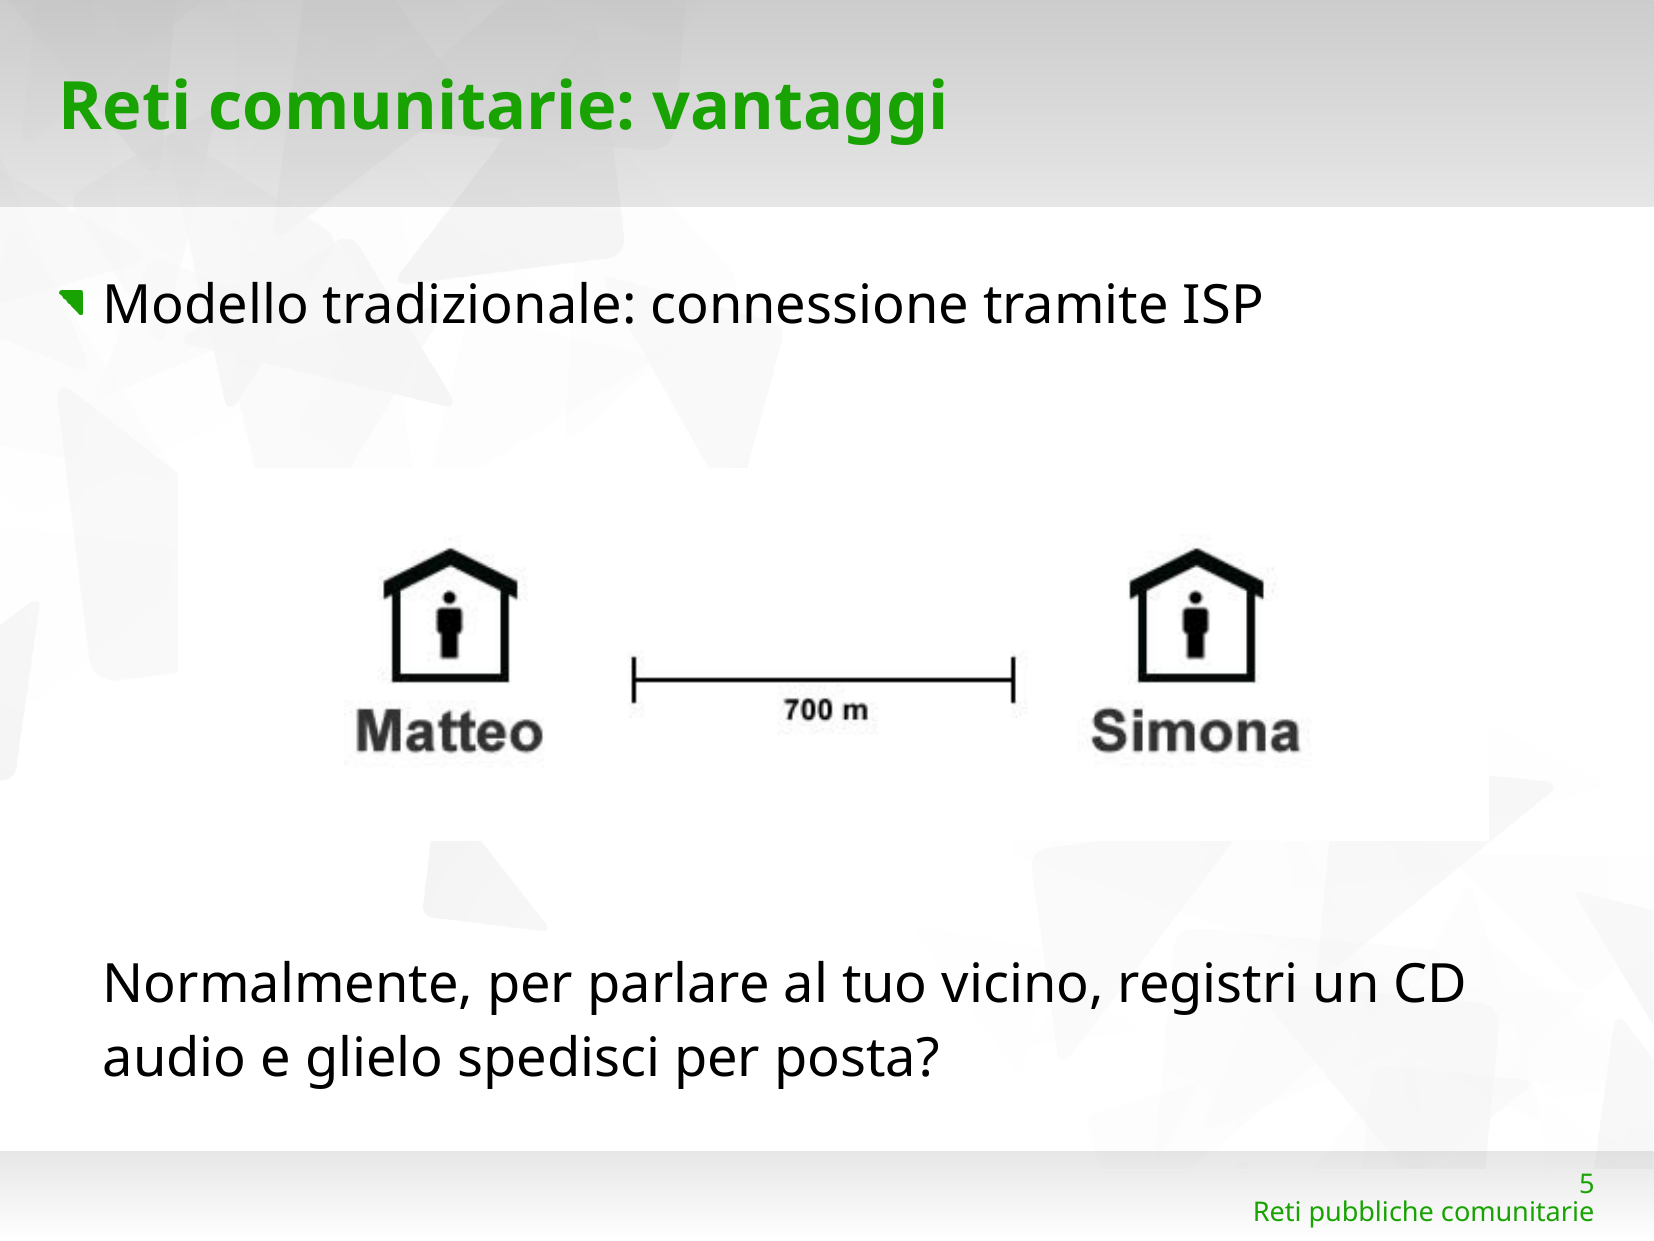

# Reti comunitarie: vantaggi
Modello tradizionale: connessione tramite ISP
Normalmente, per parlare al tuo vicino, registri un CD audio e glielo spedisci per posta?
5
Reti pubbliche comunitarie